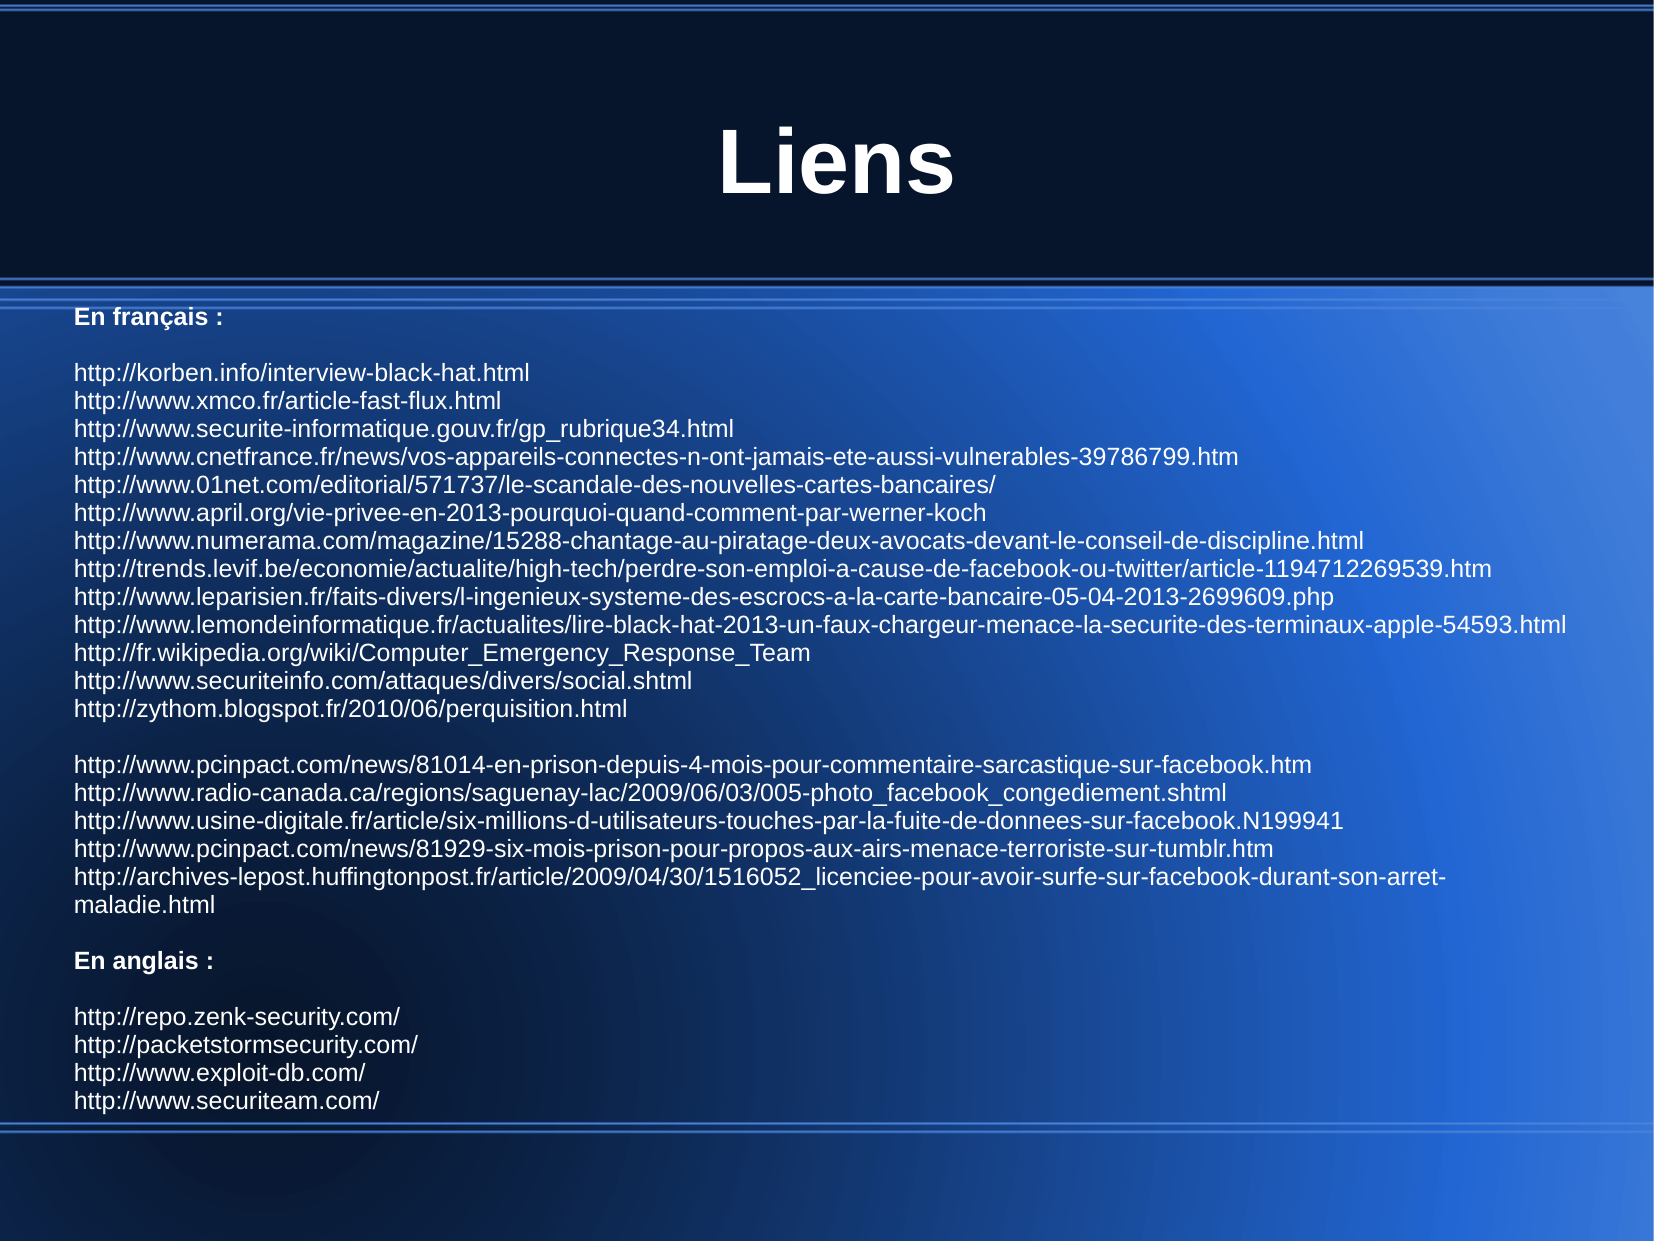

# Liens
En français :
http://korben.info/interview-black-hat.html
http://www.xmco.fr/article-fast-flux.html
http://www.securite-informatique.gouv.fr/gp_rubrique34.html
http://www.cnetfrance.fr/news/vos-appareils-connectes-n-ont-jamais-ete-aussi-vulnerables-39786799.htm
http://www.01net.com/editorial/571737/le-scandale-des-nouvelles-cartes-bancaires/
http://www.april.org/vie-privee-en-2013-pourquoi-quand-comment-par-werner-koch
http://www.numerama.com/magazine/15288-chantage-au-piratage-deux-avocats-devant-le-conseil-de-discipline.html
http://trends.levif.be/economie/actualite/high-tech/perdre-son-emploi-a-cause-de-facebook-ou-twitter/article-1194712269539.htm
http://www.leparisien.fr/faits-divers/l-ingenieux-systeme-des-escrocs-a-la-carte-bancaire-05-04-2013-2699609.php
http://www.lemondeinformatique.fr/actualites/lire-black-hat-2013-un-faux-chargeur-menace-la-securite-des-terminaux-apple-54593.html
http://fr.wikipedia.org/wiki/Computer_Emergency_Response_Team
http://www.securiteinfo.com/attaques/divers/social.shtml
http://zythom.blogspot.fr/2010/06/perquisition.html
http://www.pcinpact.com/news/81014-en-prison-depuis-4-mois-pour-commentaire-sarcastique-sur-facebook.htm
http://www.radio-canada.ca/regions/saguenay-lac/2009/06/03/005-photo_facebook_congediement.shtml
http://www.usine-digitale.fr/article/six-millions-d-utilisateurs-touches-par-la-fuite-de-donnees-sur-facebook.N199941
http://www.pcinpact.com/news/81929-six-mois-prison-pour-propos-aux-airs-menace-terroriste-sur-tumblr.htm
http://archives-lepost.huffingtonpost.fr/article/2009/04/30/1516052_licenciee-pour-avoir-surfe-sur-facebook-durant-son-arret-maladie.html
En anglais :
http://repo.zenk-security.com/
http://packetstormsecurity.com/
http://www.exploit-db.com/
http://www.securiteam.com/